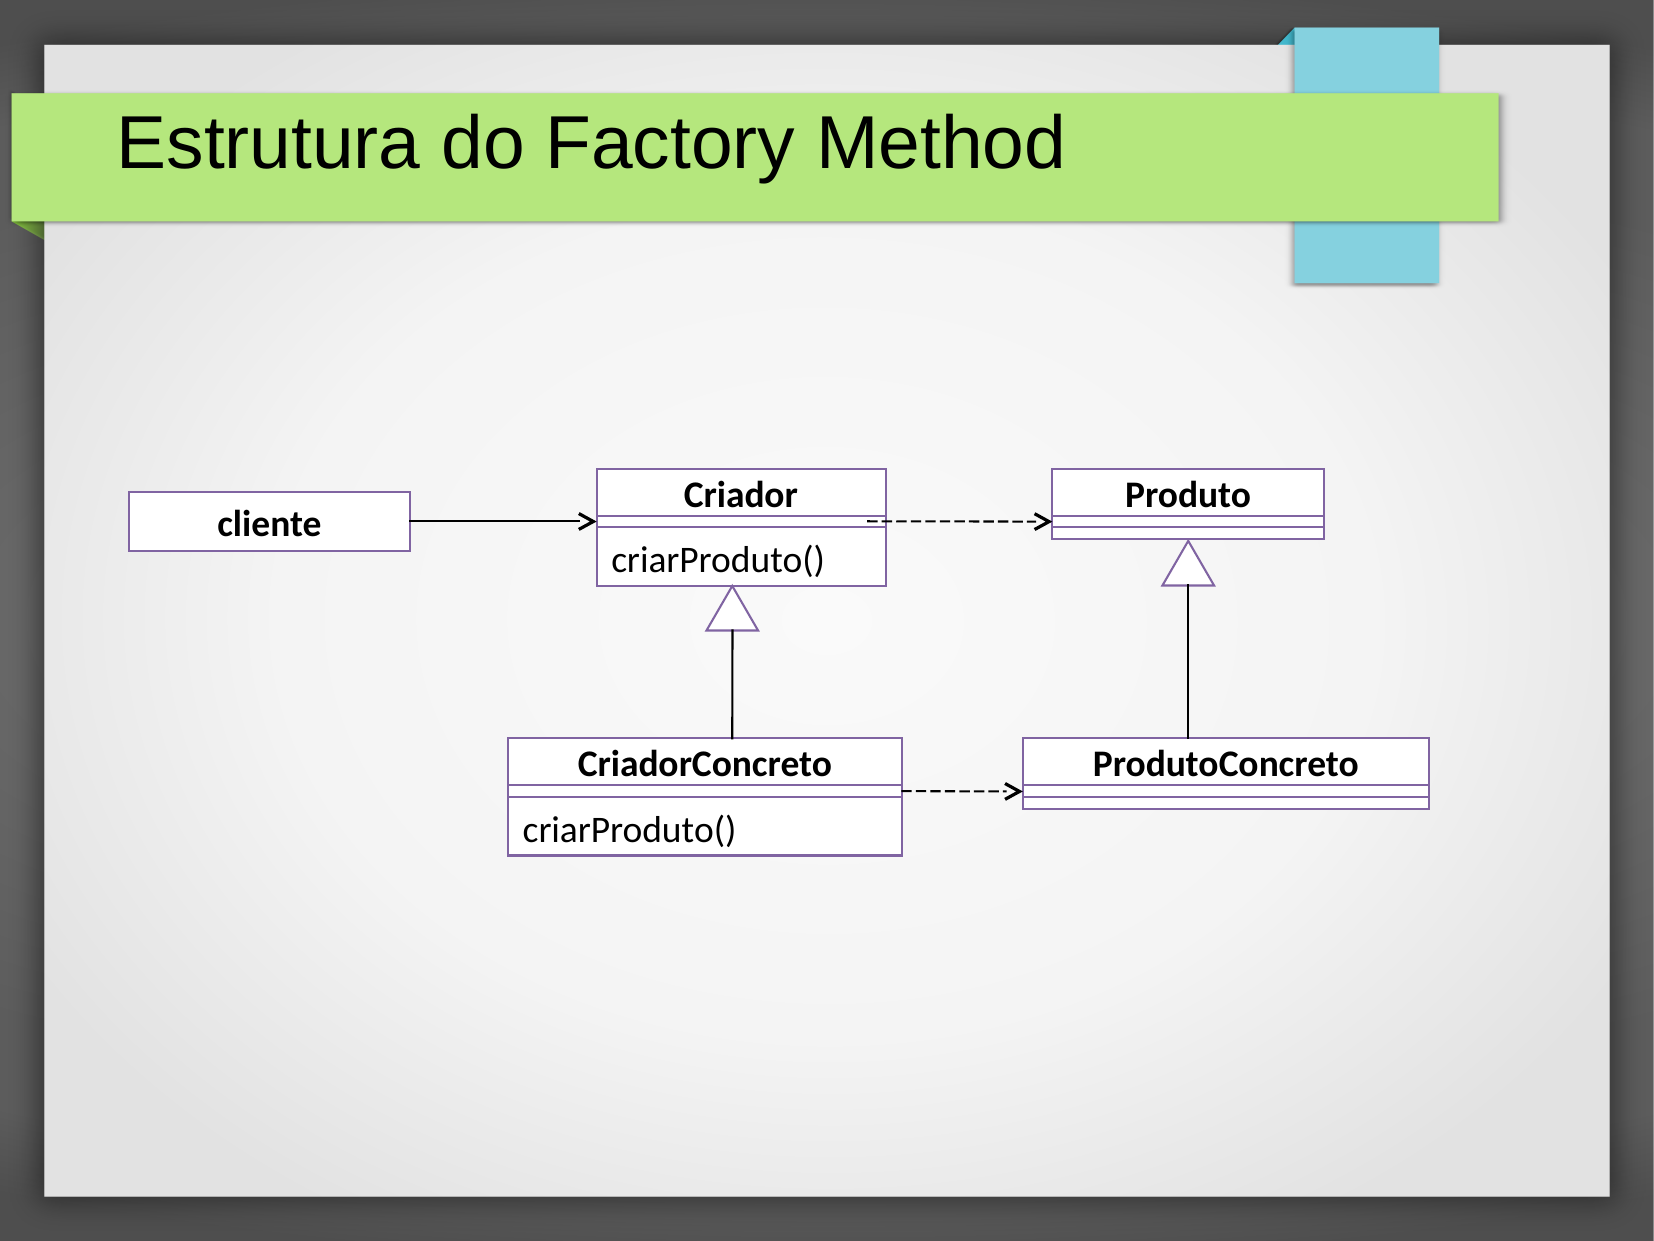

# Estrutura do Factory Method
Criador
criarProduto()
Produto
cliente
CriadorConcreto
criarProduto()
ProdutoConcreto